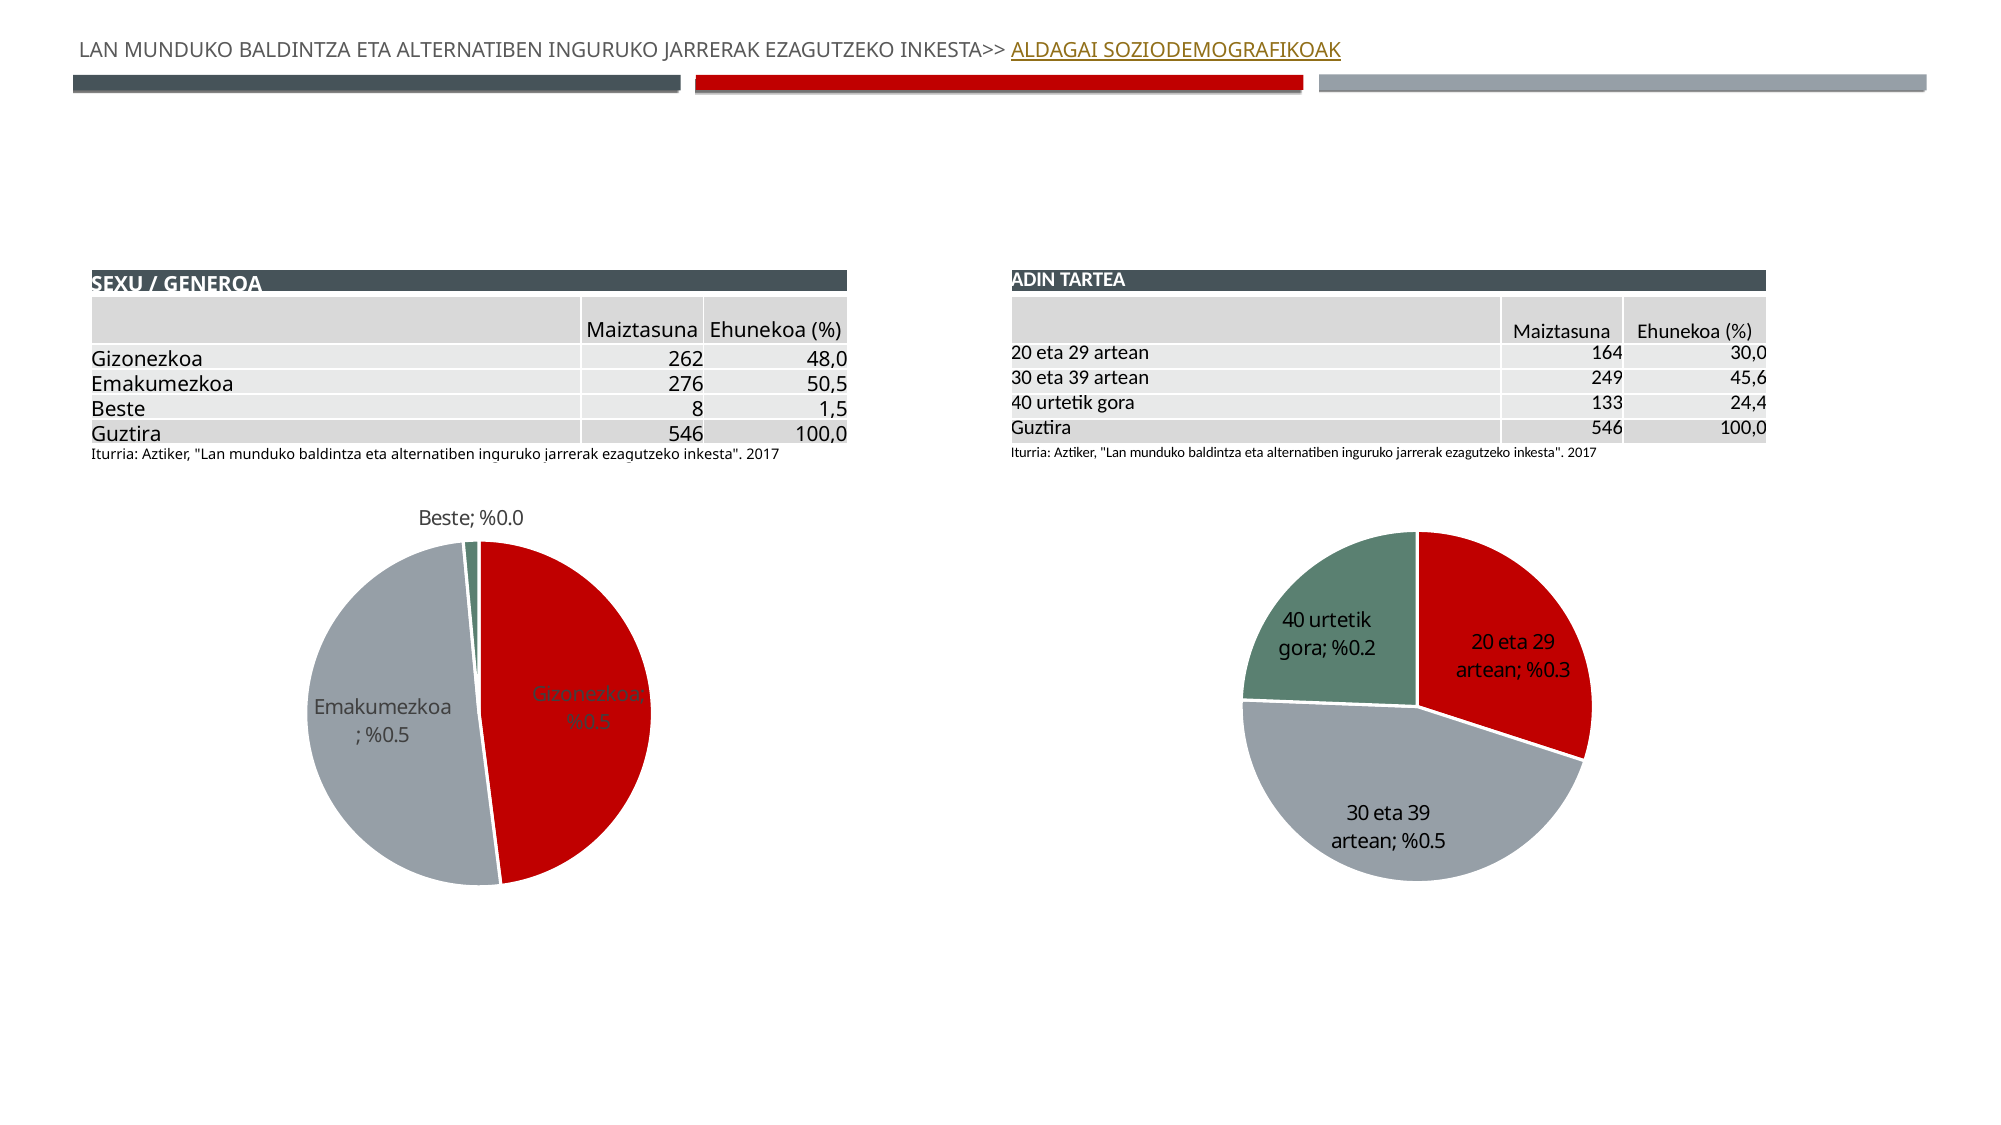

LAN MUNDUKO BALDINTZA ETA ALTERNATIBEN INGURUKO JARRERAK EZAGUTZEKO INKESTA>> ALDAGAI SOZIODEMOGRAFIKOAK
| SEXU / GENEROA | | |
| --- | --- | --- |
| | Maiztasuna | Ehunekoa (%) |
| Gizonezkoa | 262 | 48,0 |
| Emakumezkoa | 276 | 50,5 |
| Beste | 8 | 1,5 |
| Guztira | 546 | 100,0 |
| Iturria: Aztiker, "Lan munduko baldintza eta alternatiben inguruko jarrerak ezagutzeko inkesta". 2017 | | |
| ADIN TARTEA | | |
| --- | --- | --- |
| | Maiztasuna | Ehunekoa (%) |
| 20 eta 29 artean | 164 | 30,0 |
| 30 eta 39 artean | 249 | 45,6 |
| 40 urtetik gora | 133 | 24,4 |
| Guztira | 546 | 100,0 |
| Iturria: Aztiker, "Lan munduko baldintza eta alternatiben inguruko jarrerak ezagutzeko inkesta". 2017 | | |
### Chart
| Category | |
|---|---|
| Gizonezkoa | 47.985347985348 |
| Emakumezkoa | 50.5494505494506 |
| Beste | 1.46520146520147 |
### Chart
| Category | |
|---|---|
| 20 eta 29 artean | 30.0 |
| 30 eta 39 artean | 45.6 |
| 40 urtetik gora | 24.4 |